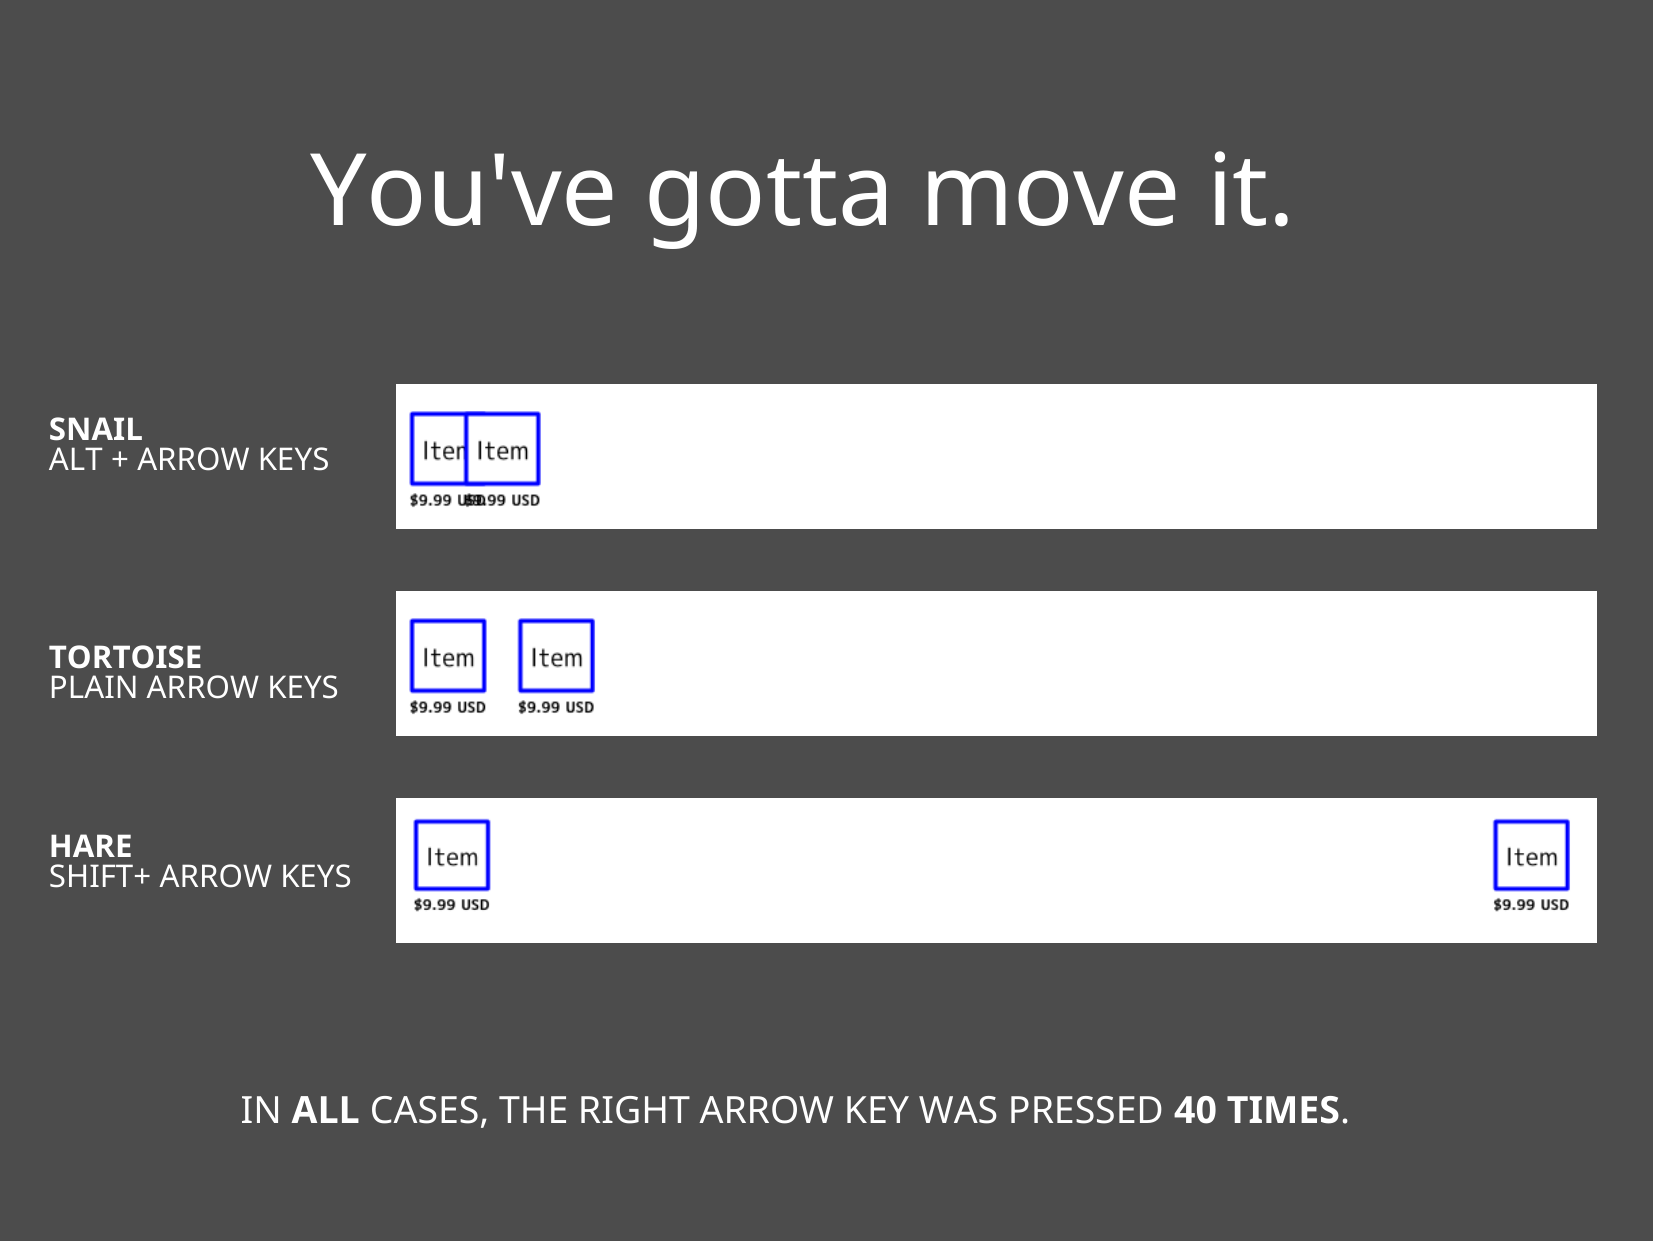

# You've gotta move it.
SNAIL
ALT + ARROW KEYS
TORTOISE
PLAIN ARROW KEYS
HARE
SHIFT+ ARROW KEYS
IN ALL CASES, THE RIGHT ARROW KEY WAS PRESSED 40 TIMES.